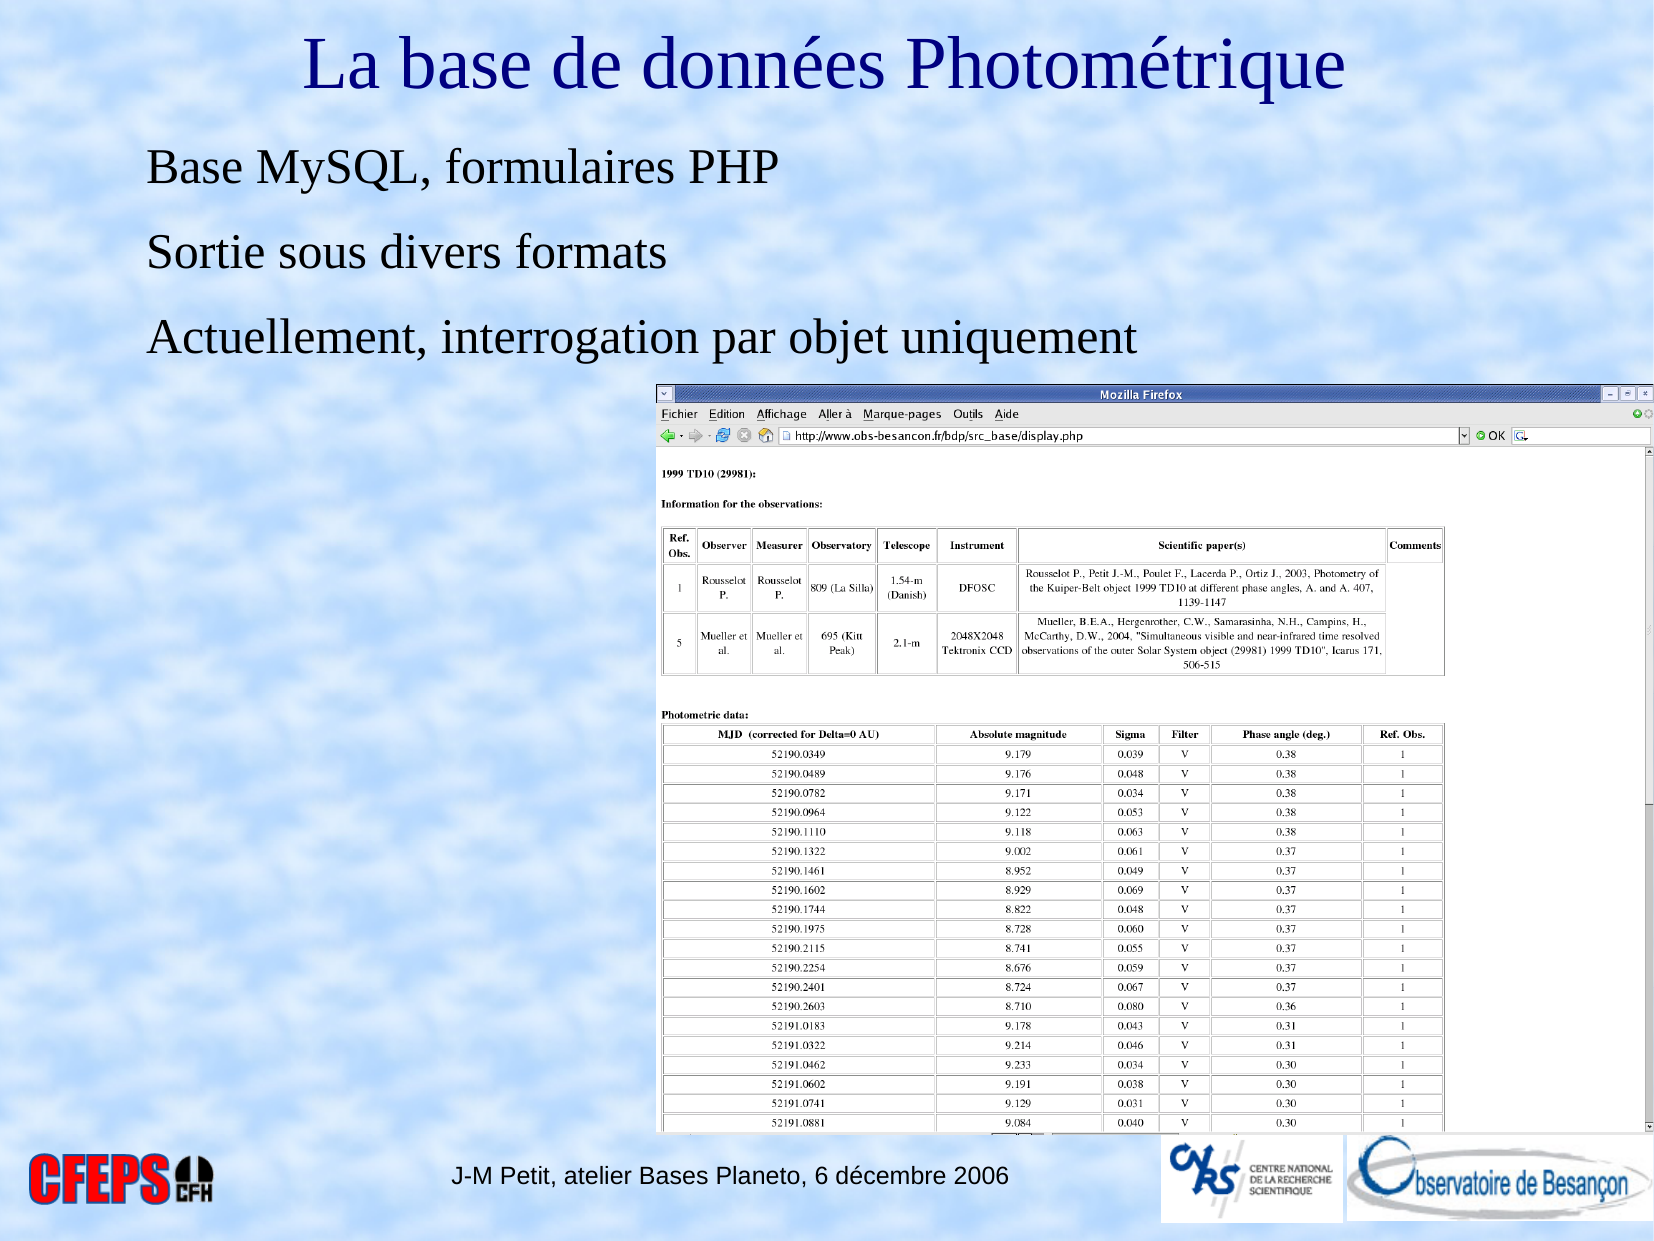

# La base de données Photométrique
Base MySQL, formulaires PHP
Sortie sous divers formats
Actuellement, interrogation par objet uniquement